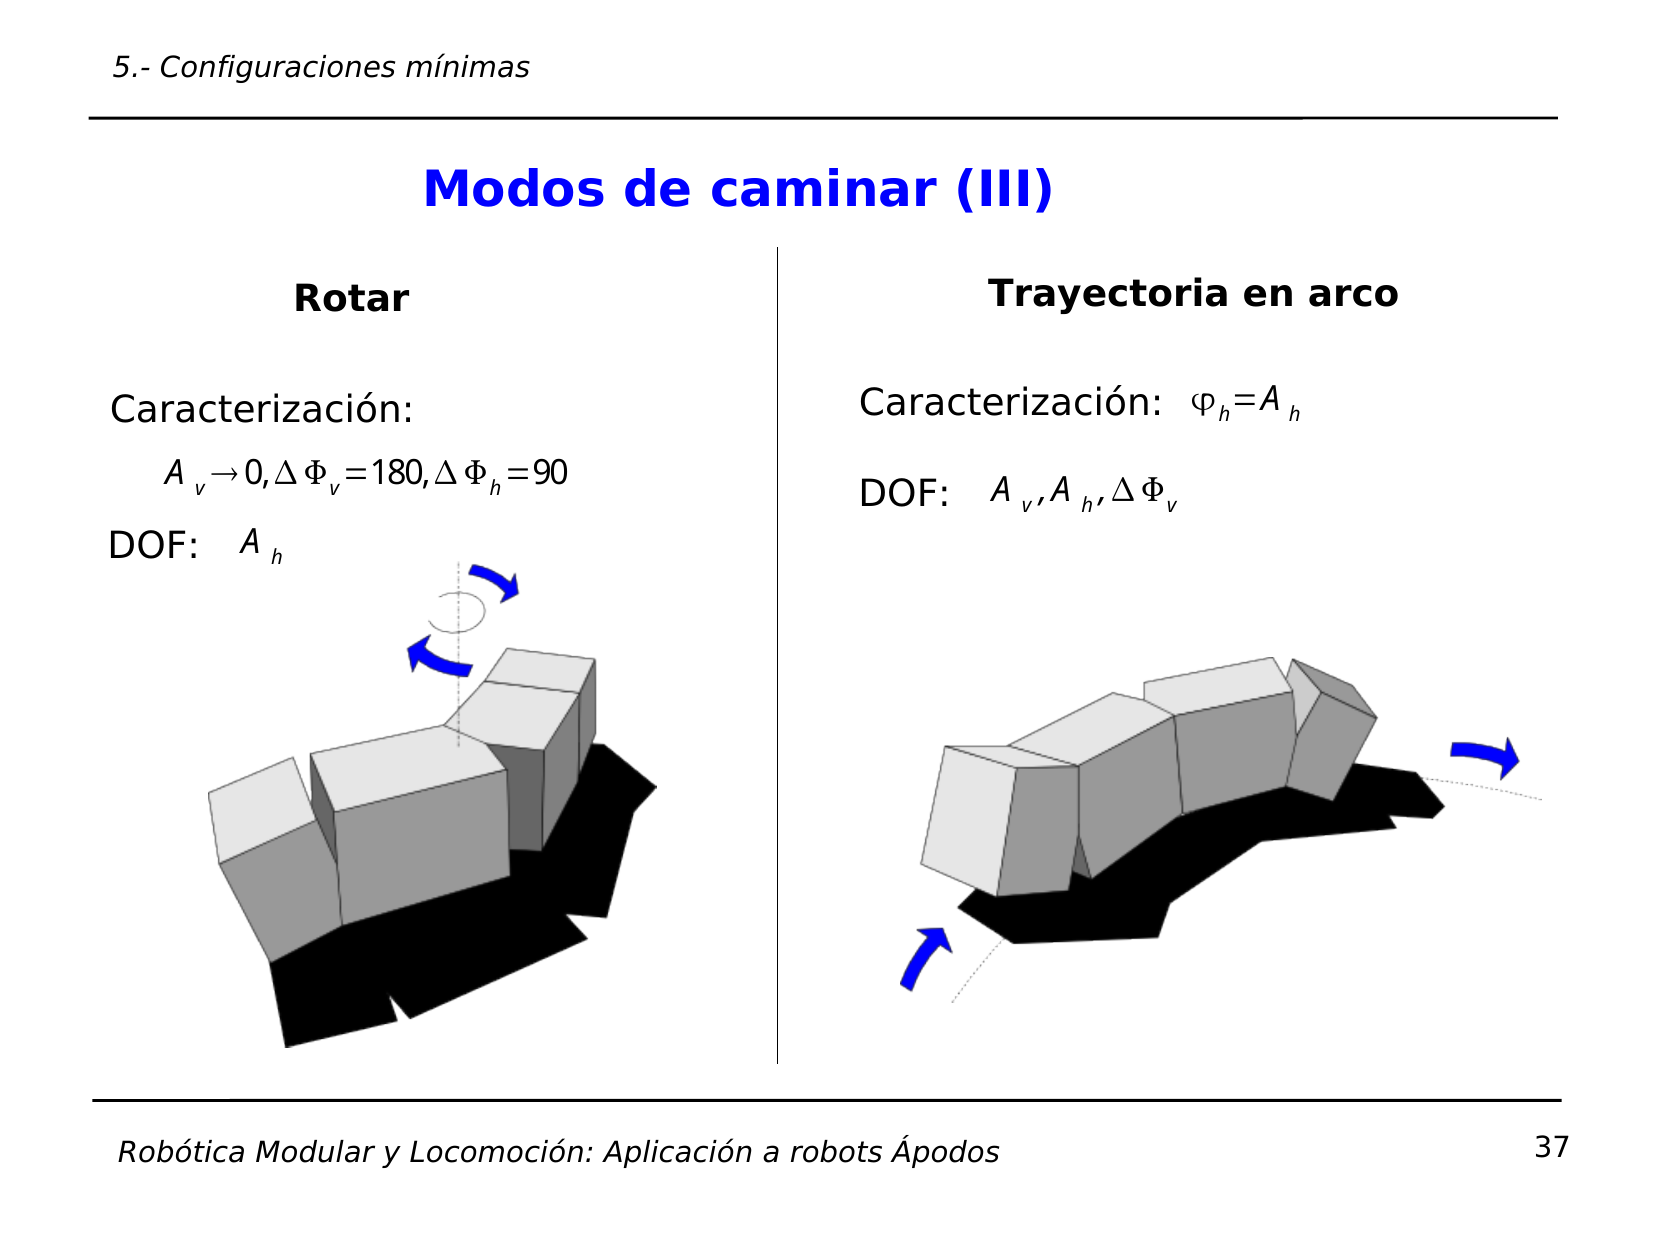

5.- Configuraciones mínimas
Modos de caminar (III)
Trayectoria en arco
Rotar
 Caracterización:
 Caracterización:
 DOF:
 DOF:
Robótica Modular y Locomoción: Aplicación a robots Ápodos
37